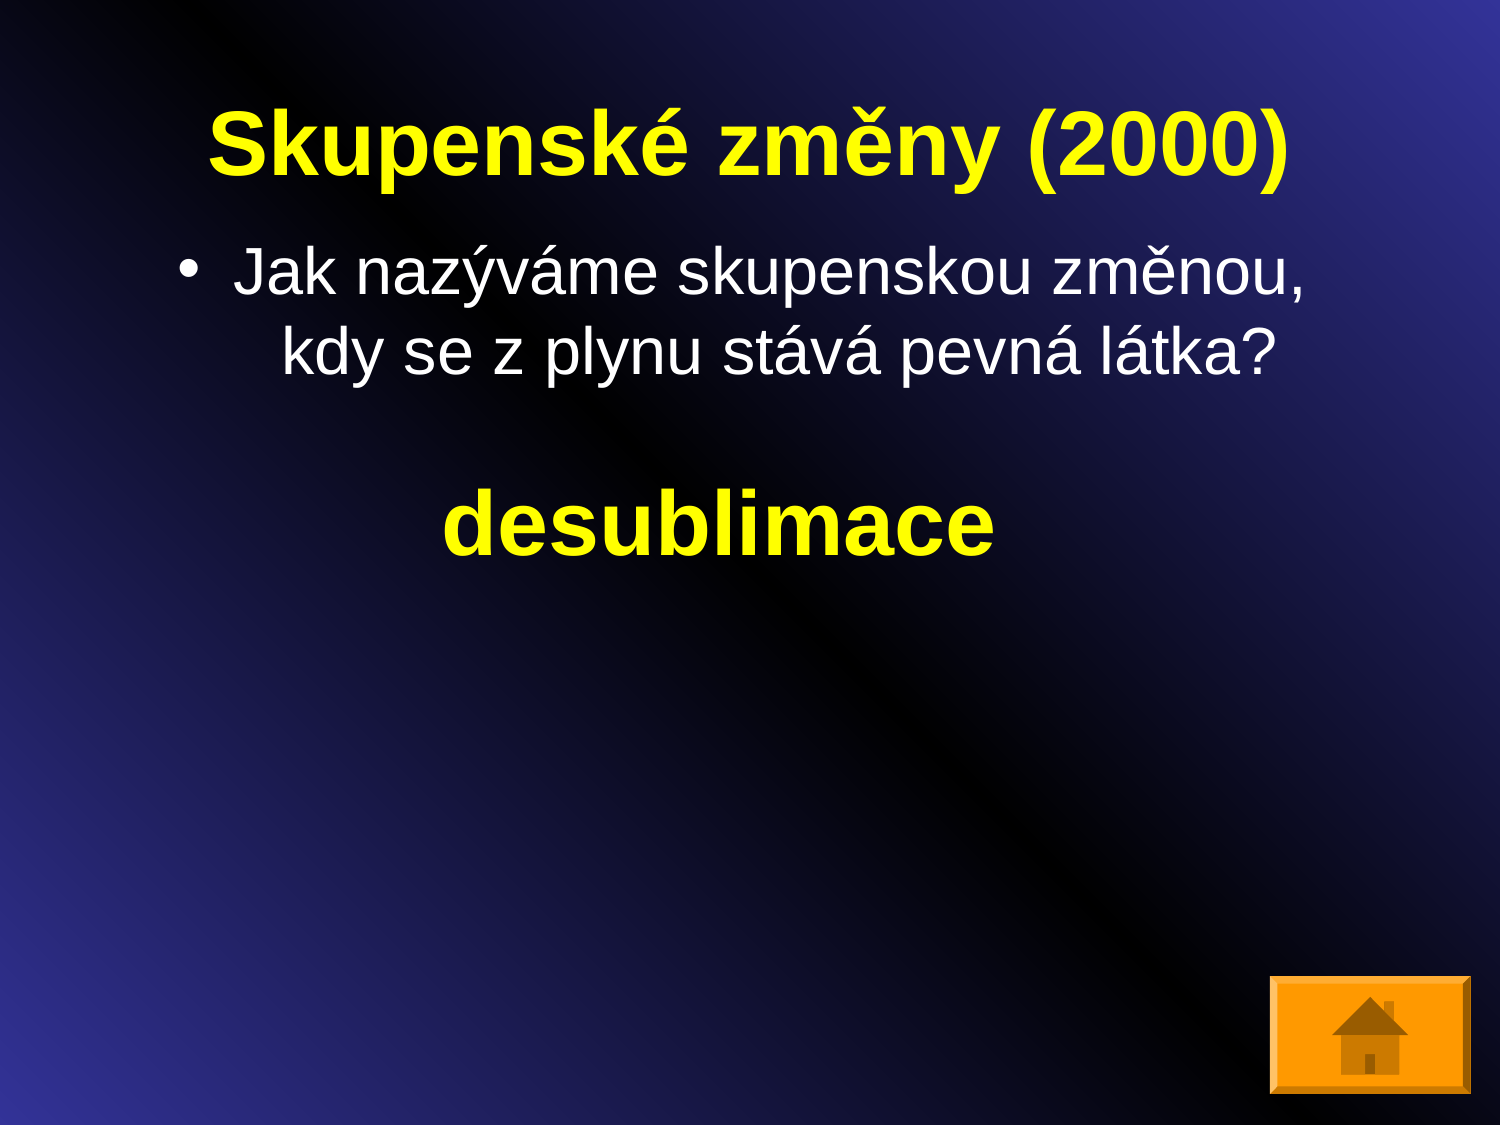

# Skupenské změny (2000)
Jak nazýváme skupenskou změnou,
kdy se z plynu stává pevná látka?
desublimace